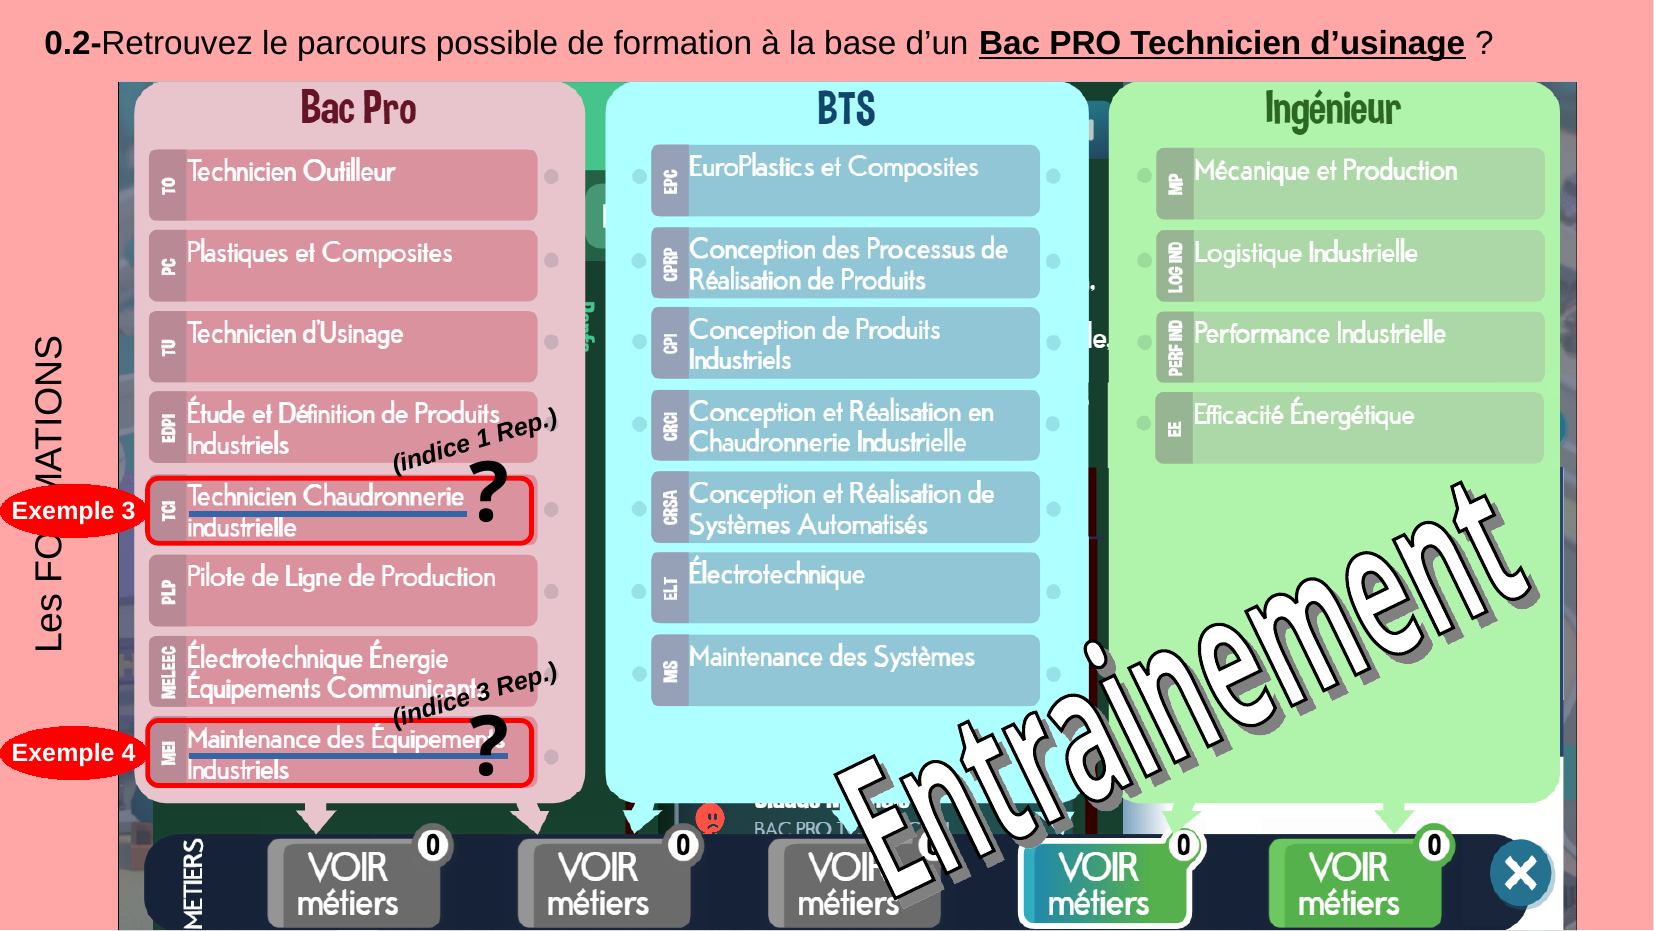

0.2-Retrouvez le parcours possible de formation à la base d’un Bac PRO Technicien d’usinage ?
(indice 1 Rep.)
?
Les FORMATIONS
Exemple 3
Entrainement
(indice 3 Rep.)
?
Exemple 4